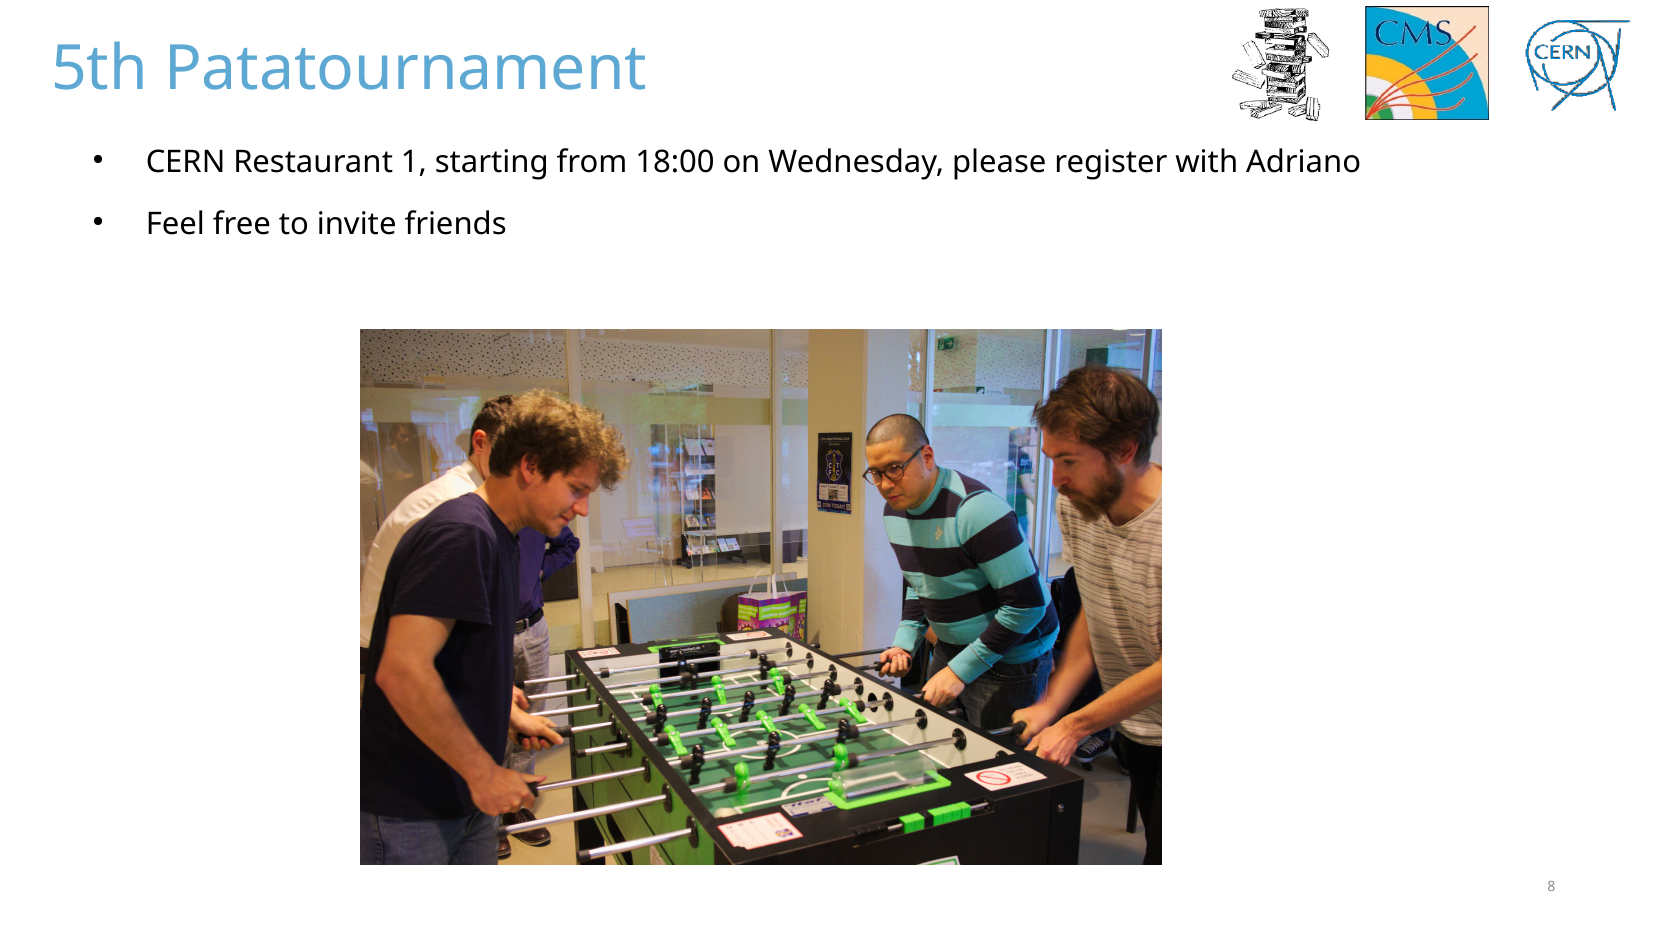

# 5th Patatournament
CERN Restaurant 1, starting from 18:00 on Wednesday, please register with Adriano
Feel free to invite friends